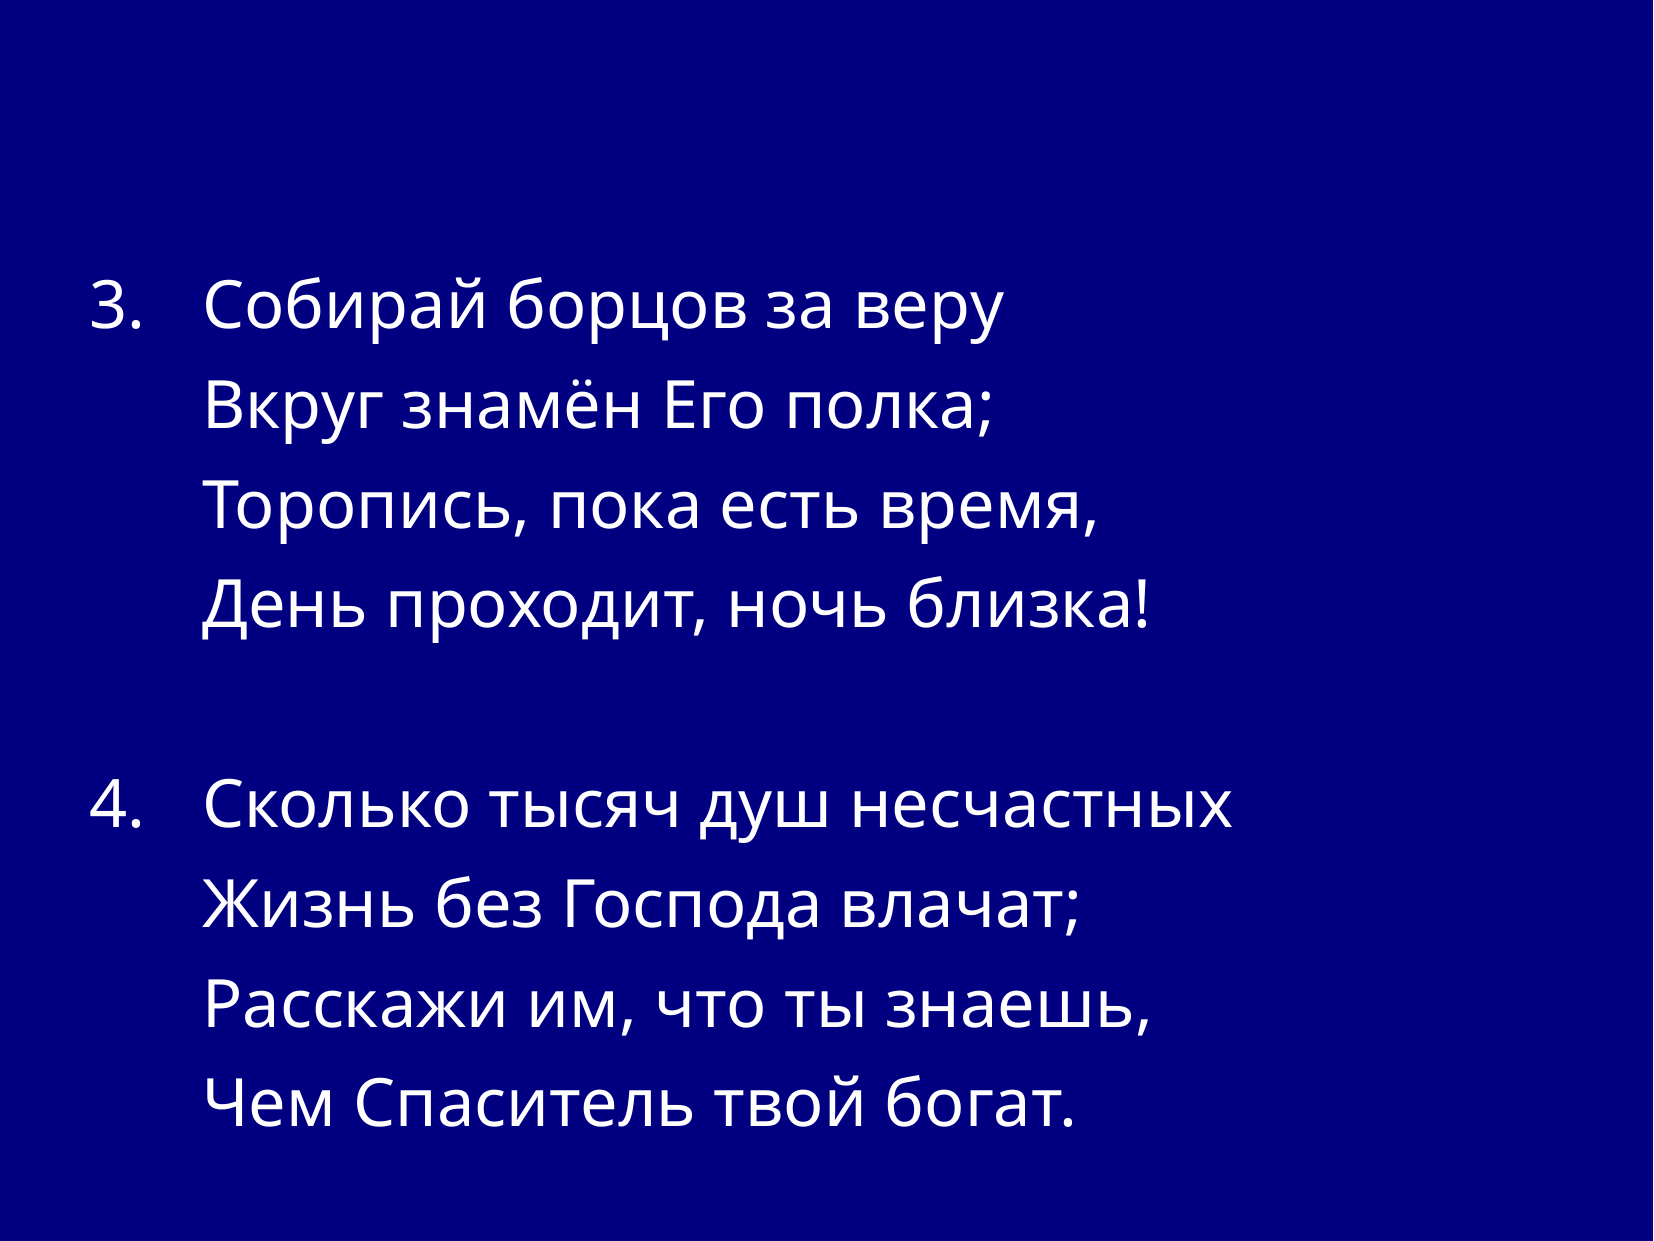

3.	Собирай борцов за веру
	Вкруг знамён Его полка;
	Торопись, пока есть время,
	День проходит, ночь близка!
4.	Сколько тысяч душ несчастных
	Жизнь без Господа влачат;
	Расскажи им, что ты знаешь,
	Чем Спаситель твой богат.